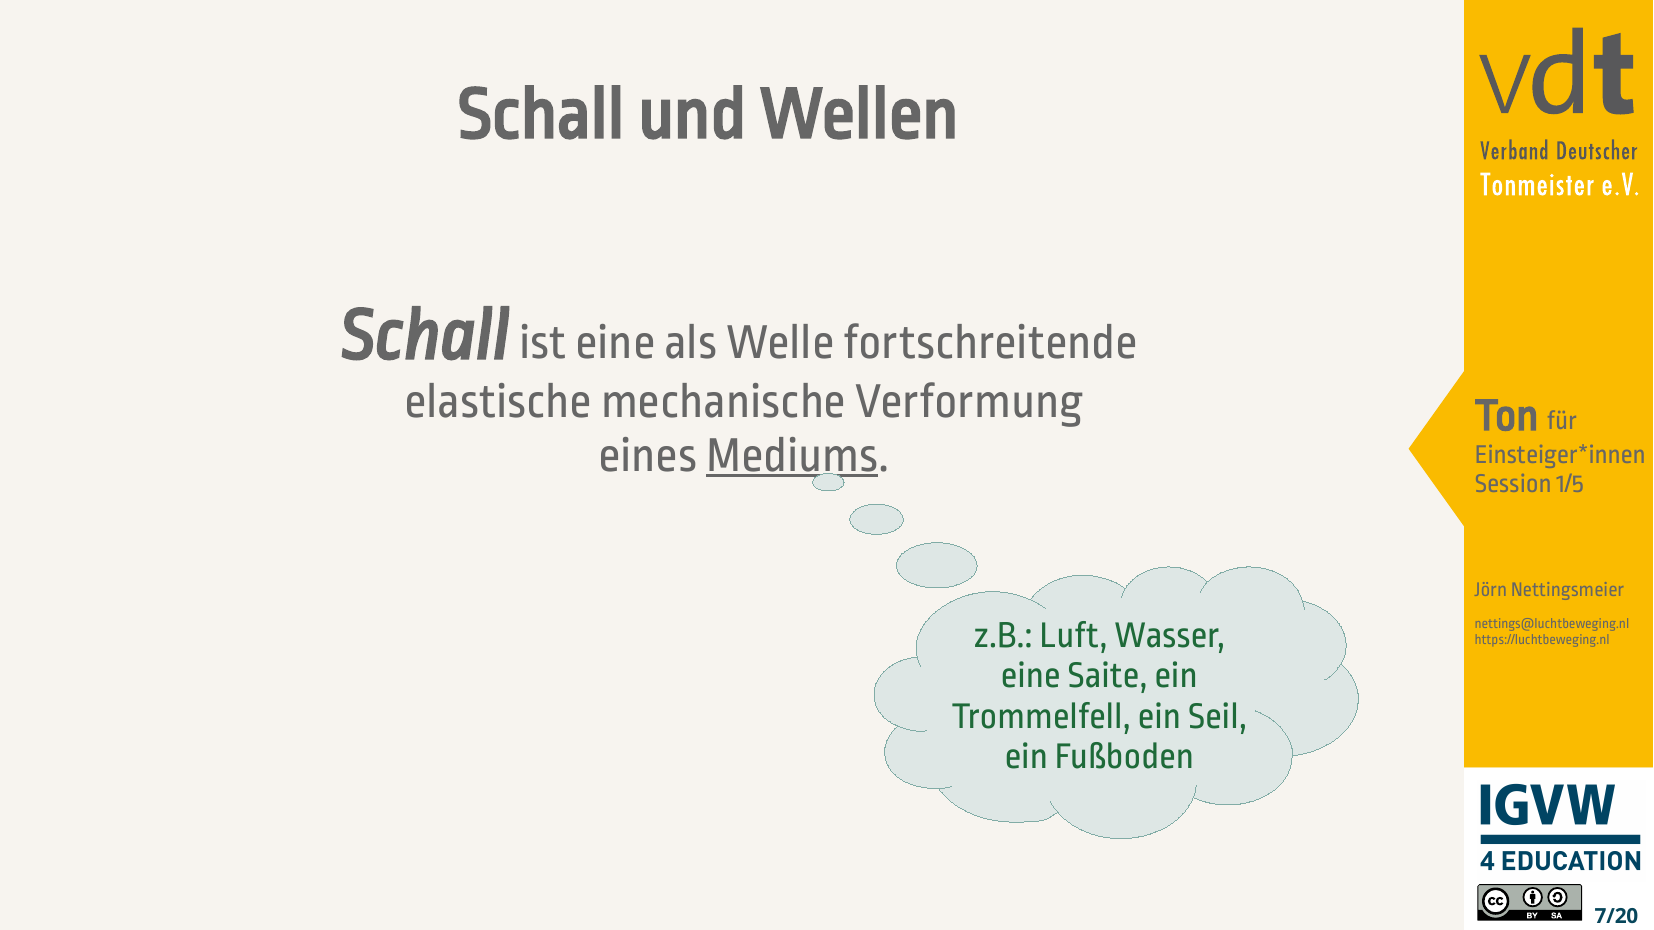

# Schall und Wellen
Schall ist eine als Welle fortschreitende
elastische mechanische Verformung
eines Mediums.
z.B.: Luft, Wasser,
eine Saite, ein
Trommelfell, ein Seil,
ein Fußboden